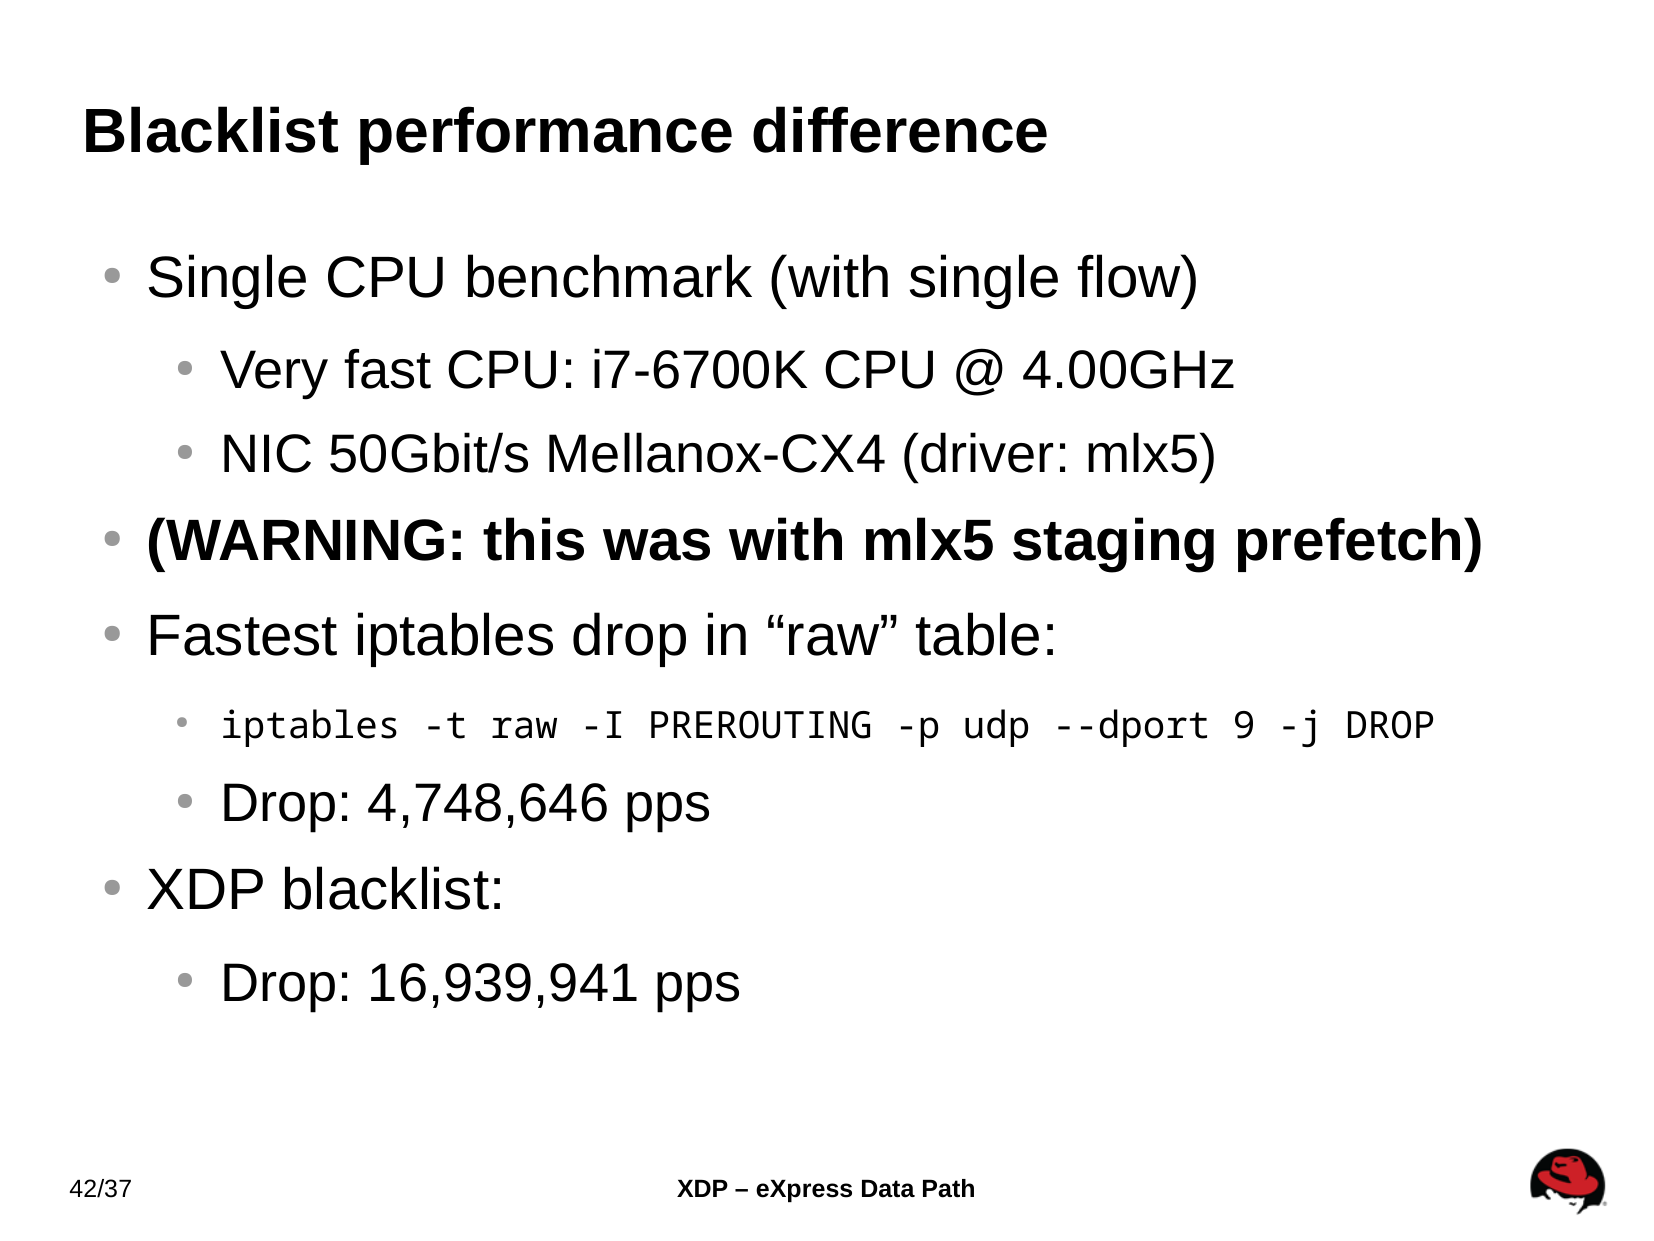

# Blacklist performance difference
Single CPU benchmark (with single flow)
Very fast CPU: i7-6700K CPU @ 4.00GHz
NIC 50Gbit/s Mellanox-CX4 (driver: mlx5)
(WARNING: this was with mlx5 staging prefetch)
Fastest iptables drop in “raw” table:
iptables -t raw -I PREROUTING -p udp --dport 9 -j DROP
Drop: 4,748,646 pps
XDP blacklist:
Drop: 16,939,941 pps